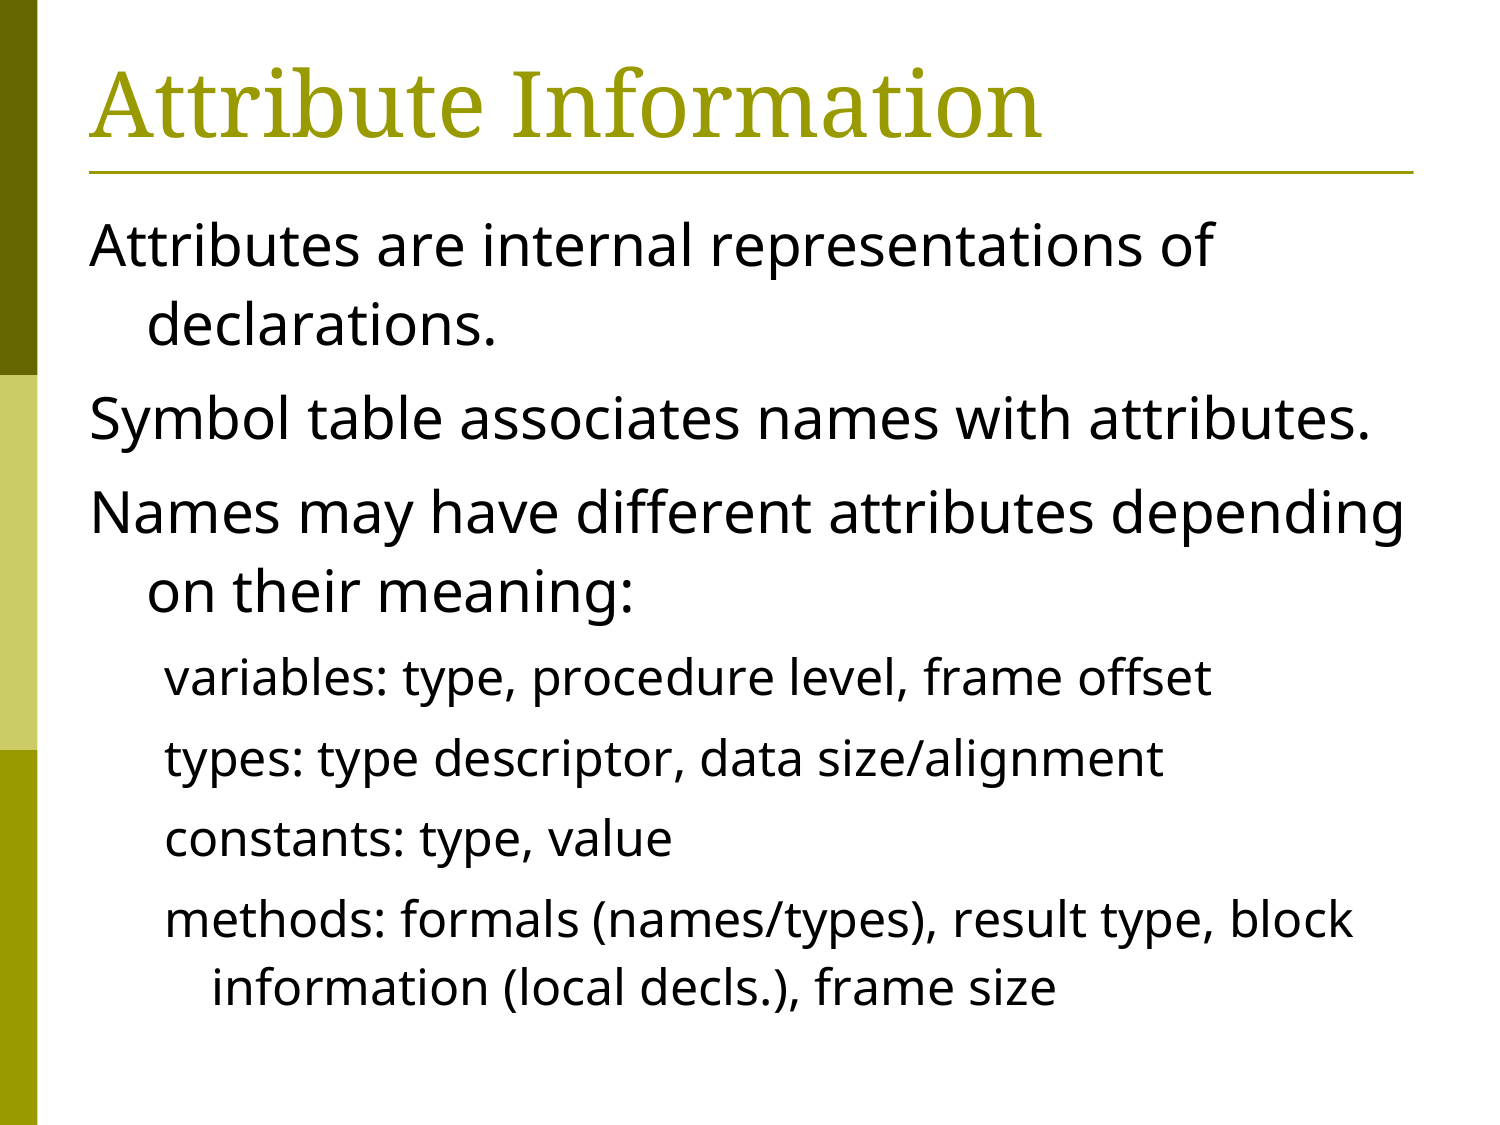

# Attribute Information
Attributes are internal representations of declarations.
Symbol table associates names with attributes.
Names may have different attributes depending on their meaning:
variables: type, procedure level, frame offset
types: type descriptor, data size/alignment
constants: type, value
methods: formals (names/types), result type, block information (local decls.), frame size